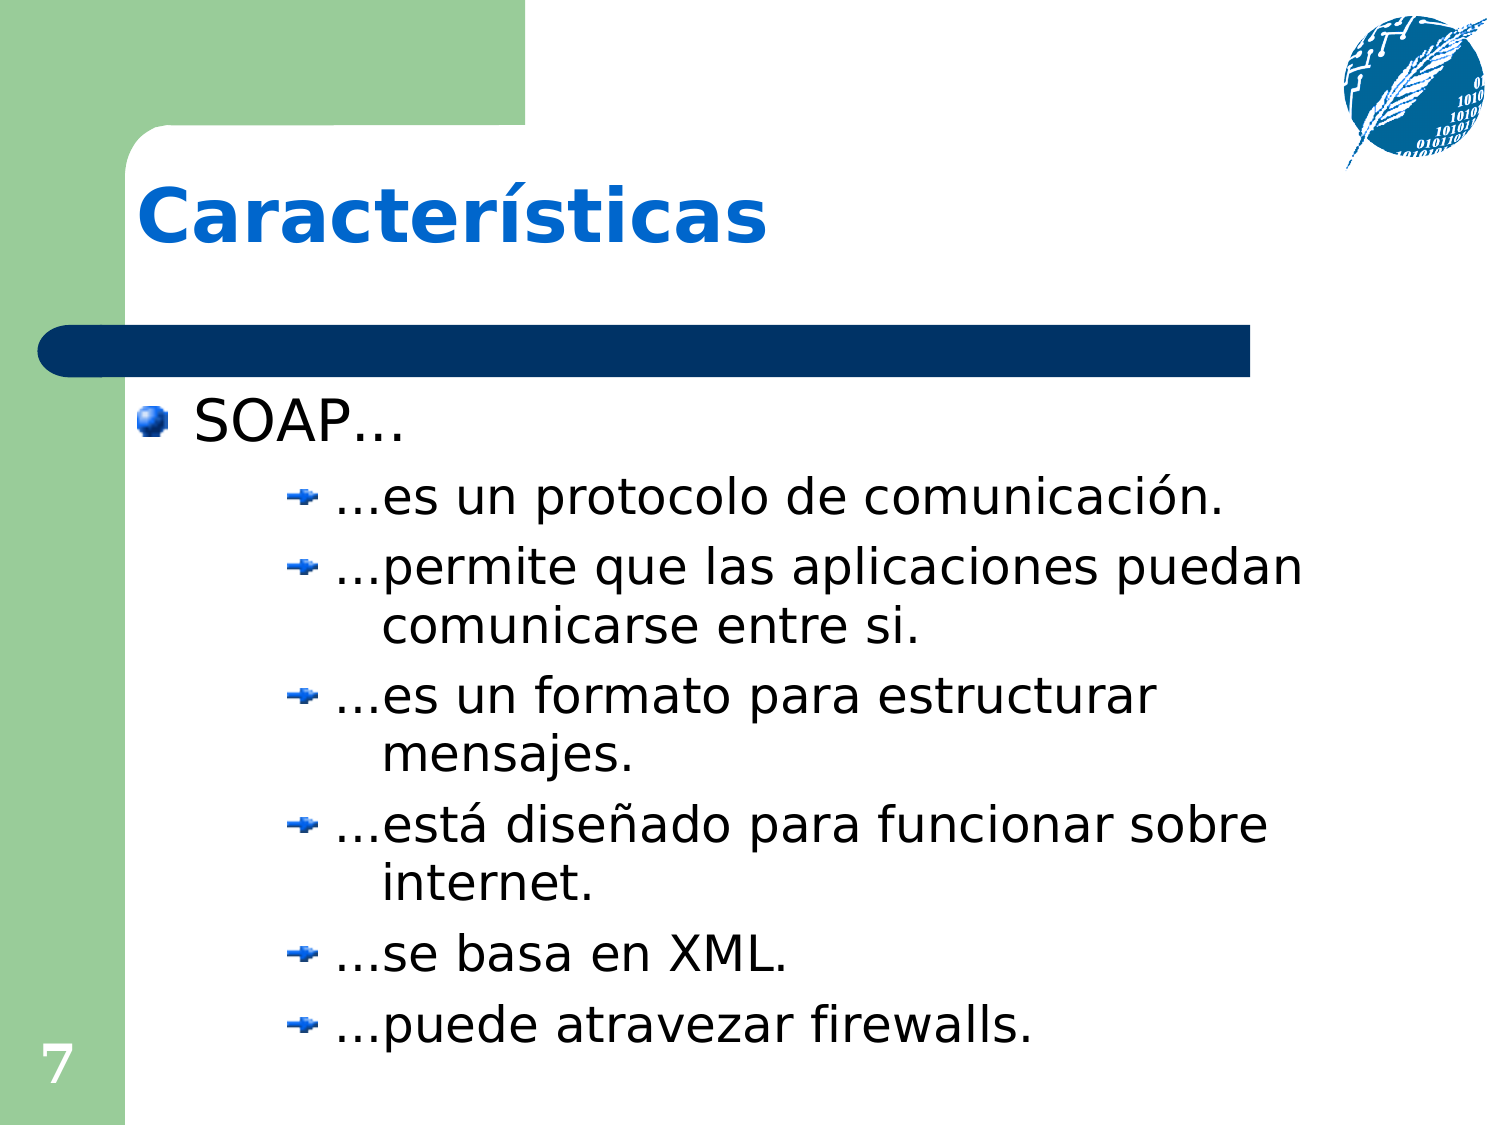

# Características
SOAP...
...es un protocolo de comunicación.
...permite que las aplicaciones puedan comunicarse entre si.
...es un formato para estructurar mensajes.
...está diseñado para funcionar sobre internet.
...se basa en XML.
...puede atravezar firewalls.
7